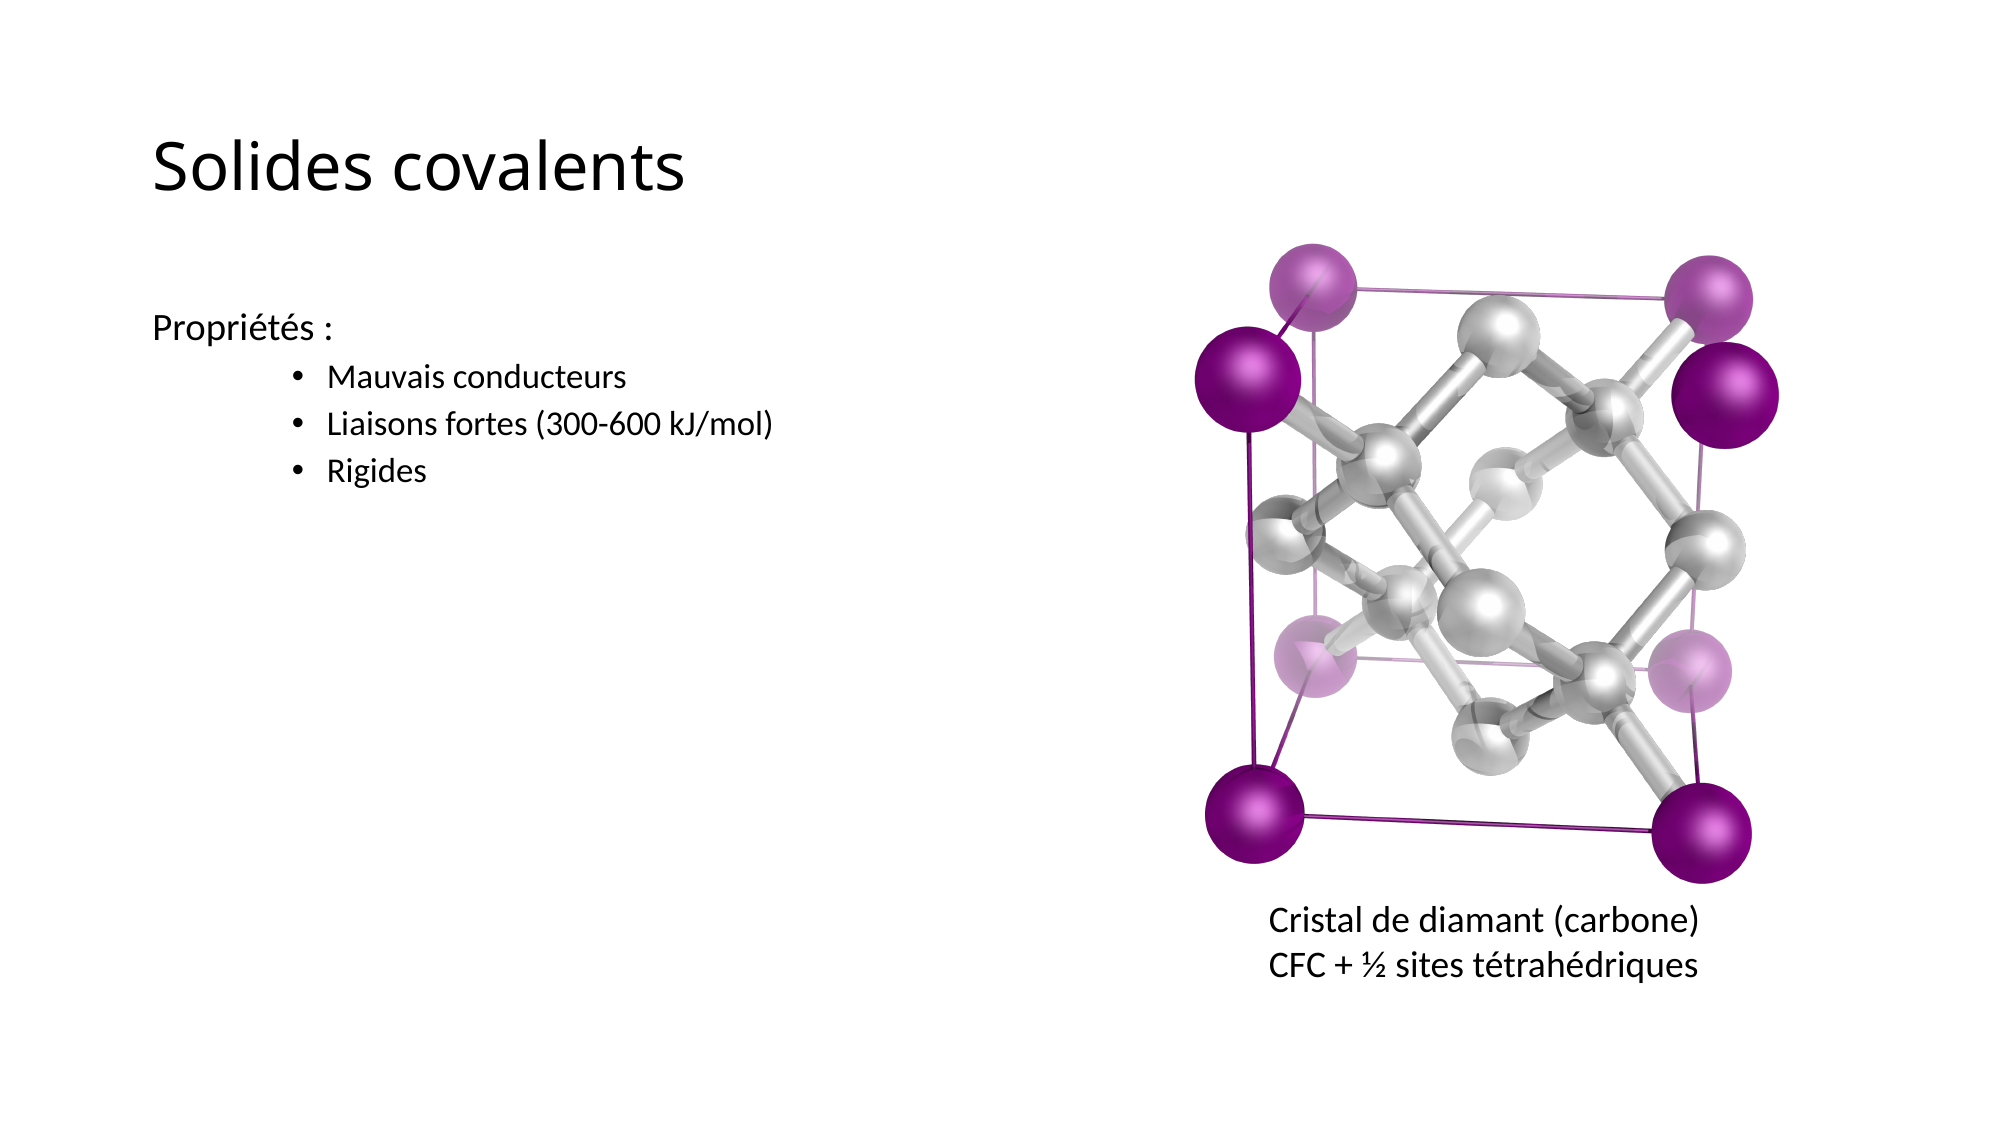

# Solides covalents
Propriétés :
Mauvais conducteurs
Liaisons fortes (300-600 kJ/mol)
Rigides
Cristal de diamant (carbone)
CFC + ½ sites tétrahédriques